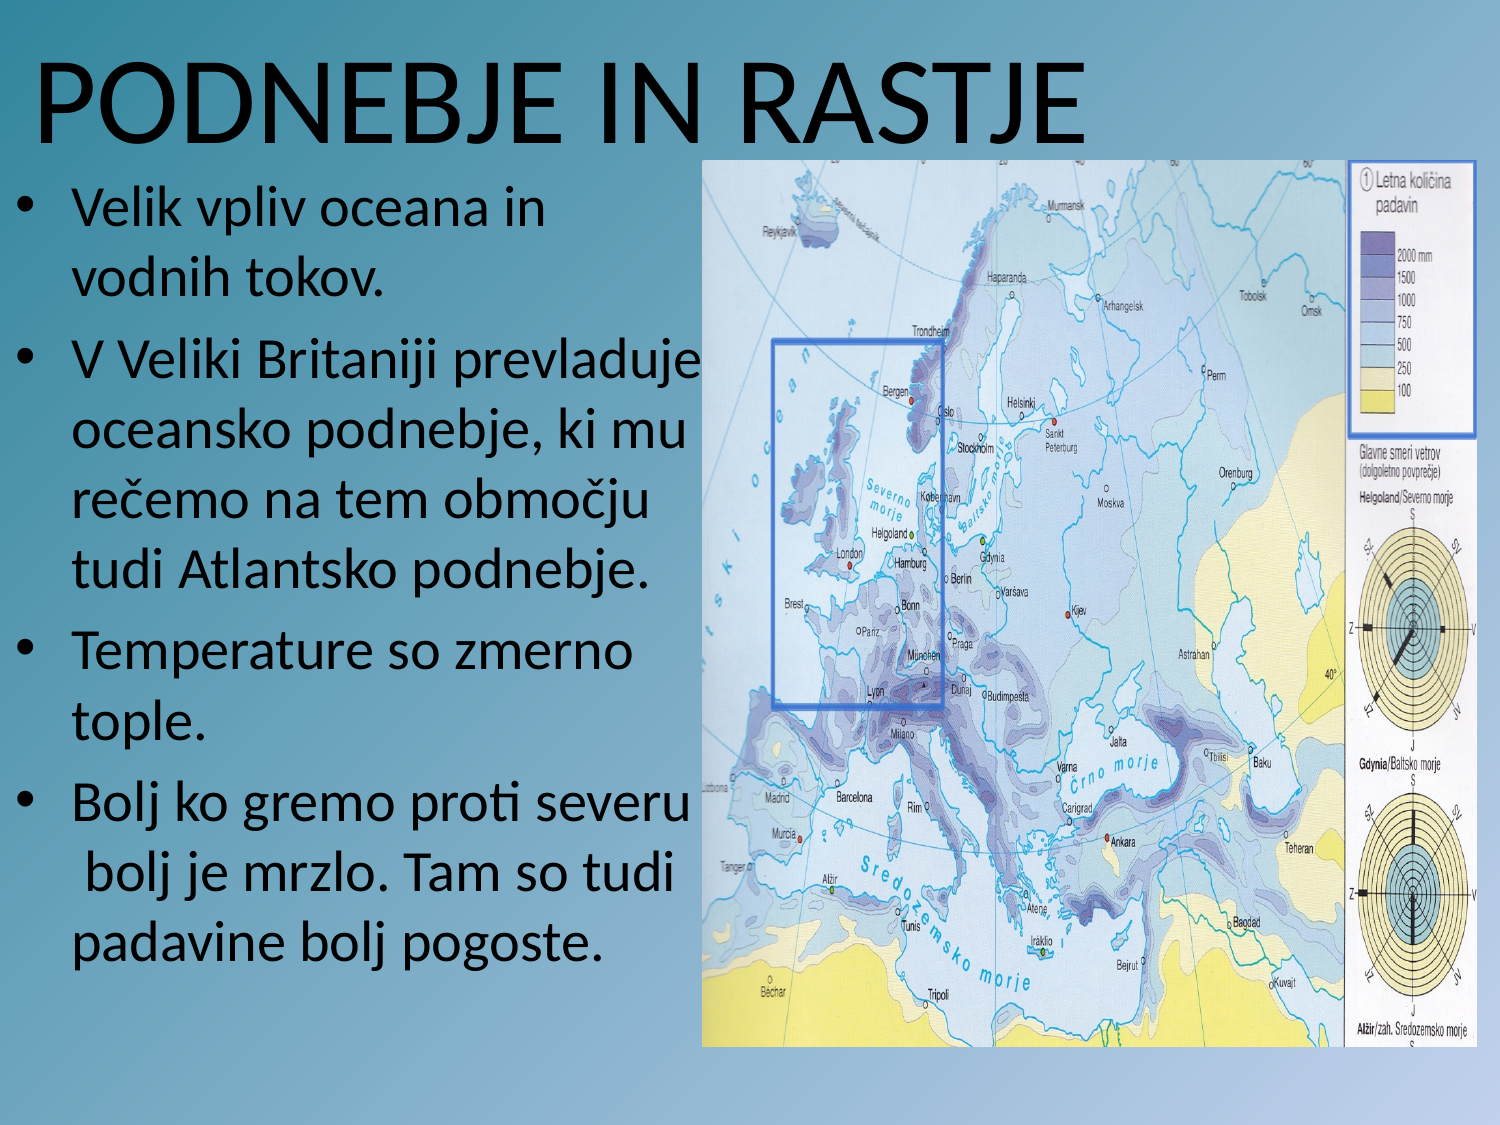

# PODNEBJE IN RASTJE
Velik vpliv oceana in vodnih tokov.
V Veliki Britaniji prevladuje oceansko podnebje, ki mu rečemo na tem območju tudi Atlantsko podnebje.
Temperature so zmerno tople.
Bolj ko gremo proti severu bolj je mrzlo. Tam so tudi padavine bolj pogoste.